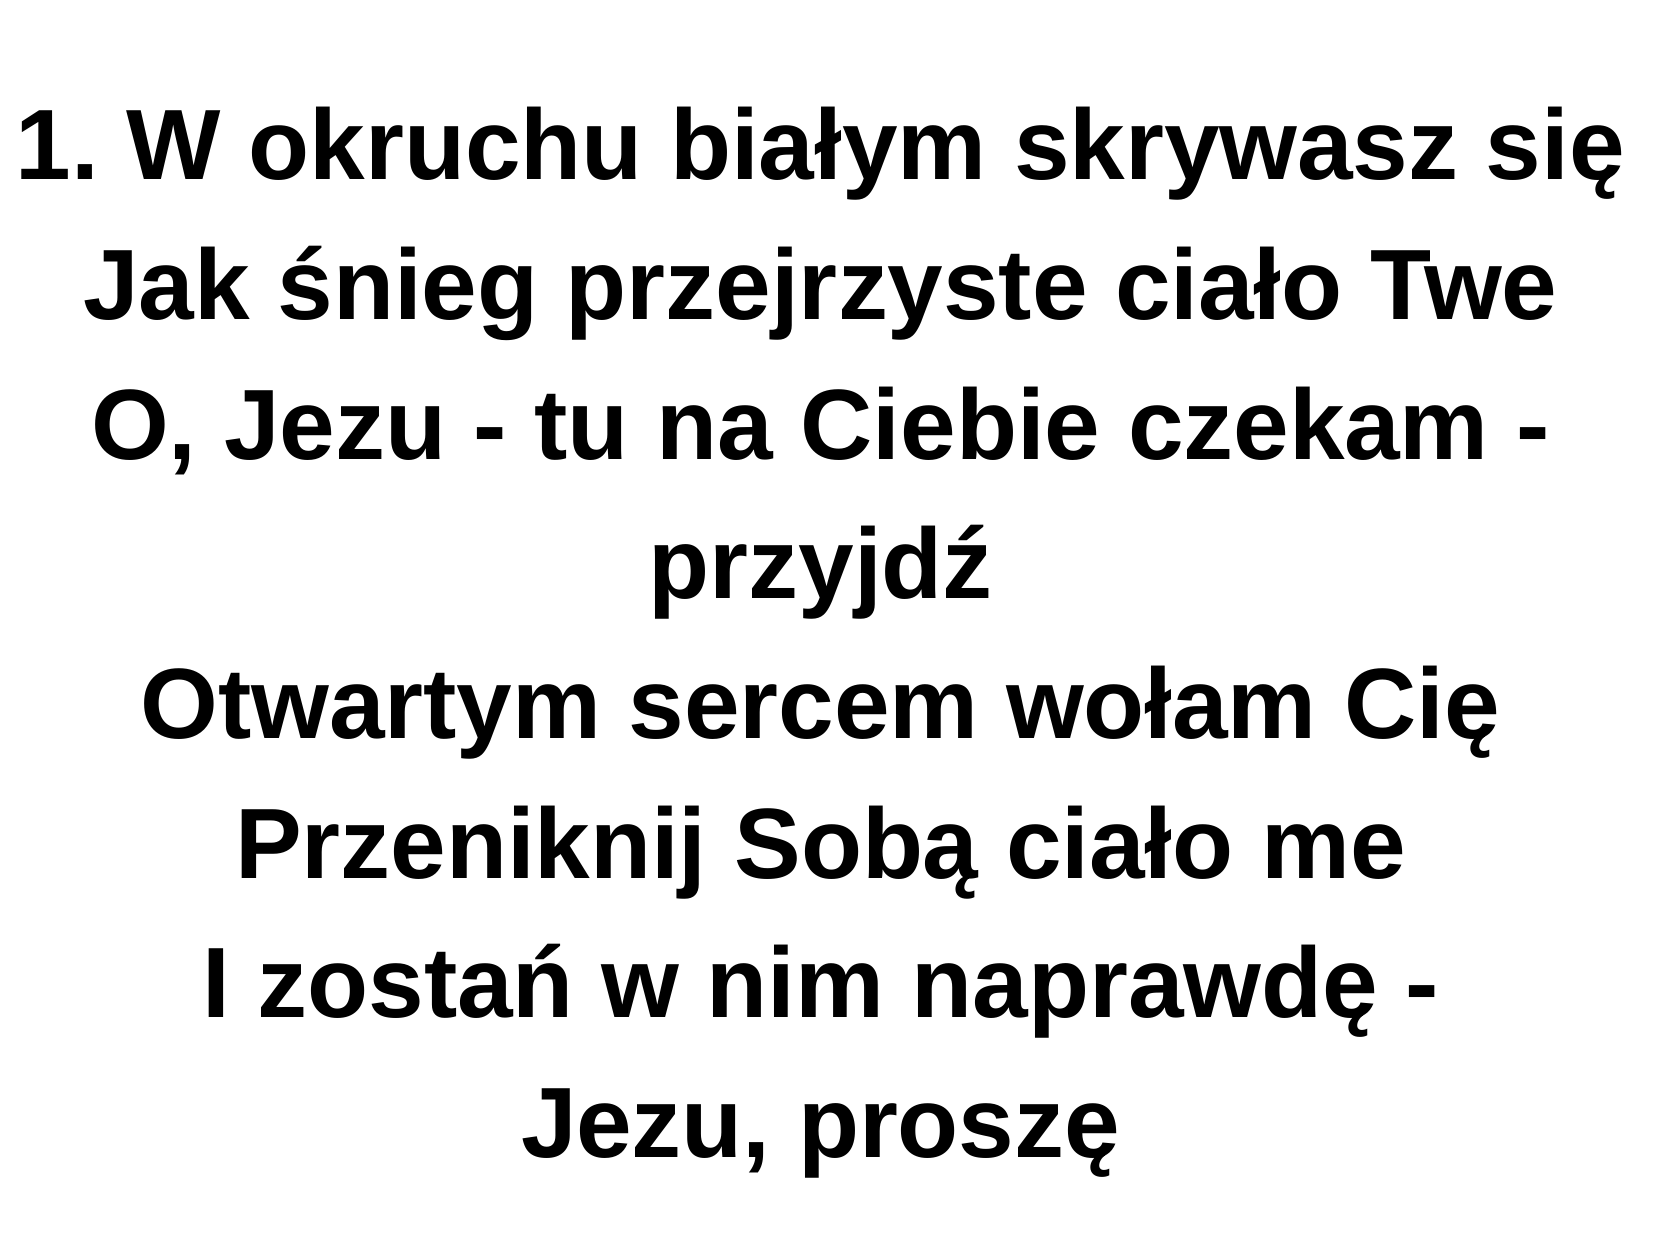

# 1. W okruchu białym skrywasz się
Jak śnieg przejrzyste ciało Twe
O, Jezu - tu na Ciebie czekam - przyjdź
Otwartym sercem wołam Cię
Przeniknij Sobą ciało me
I zostań w nim naprawdę -
Jezu, proszę